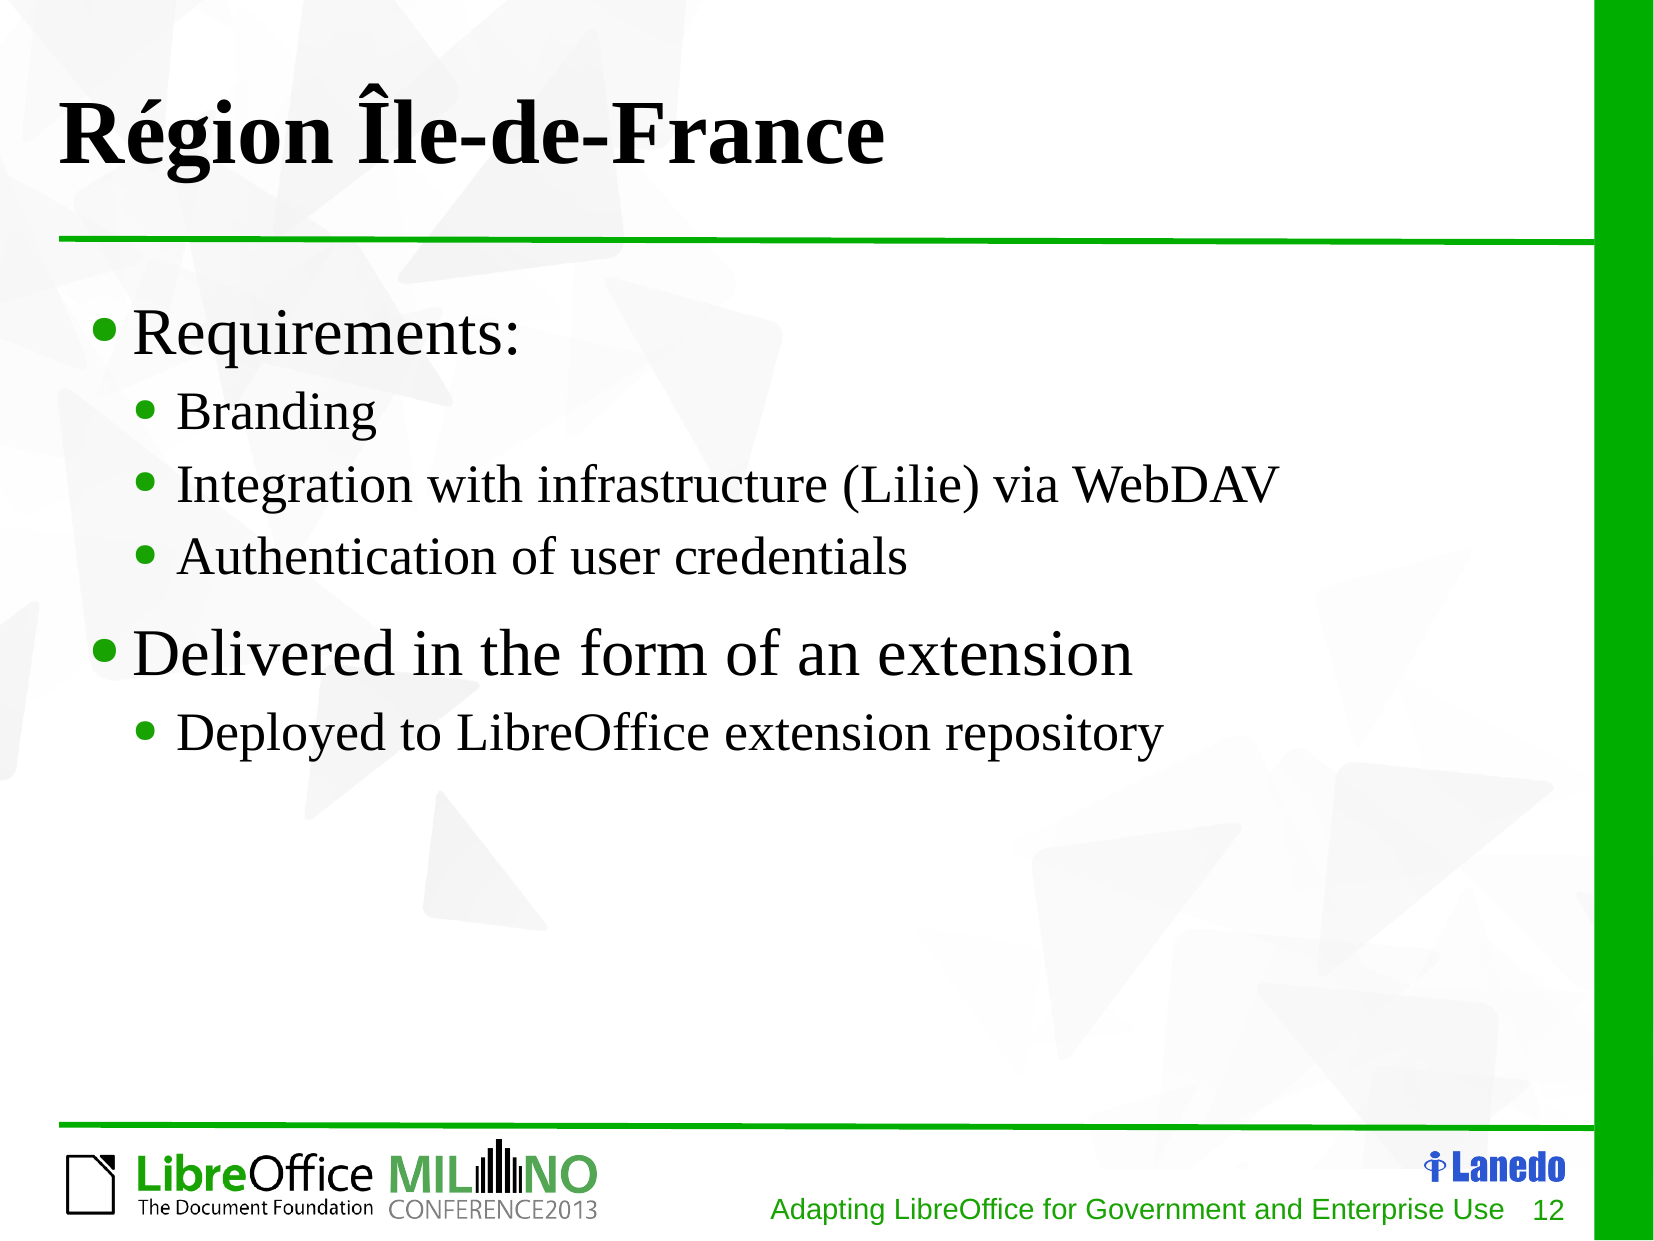

# Région Île-de-France
Requirements:
Branding
Integration with infrastructure (Lilie) via WebDAV
Authentication of user credentials
Delivered in the form of an extension
Deployed to LibreOffice extension repository
Adapting LibreOffice for Government and Enterprise Use
12